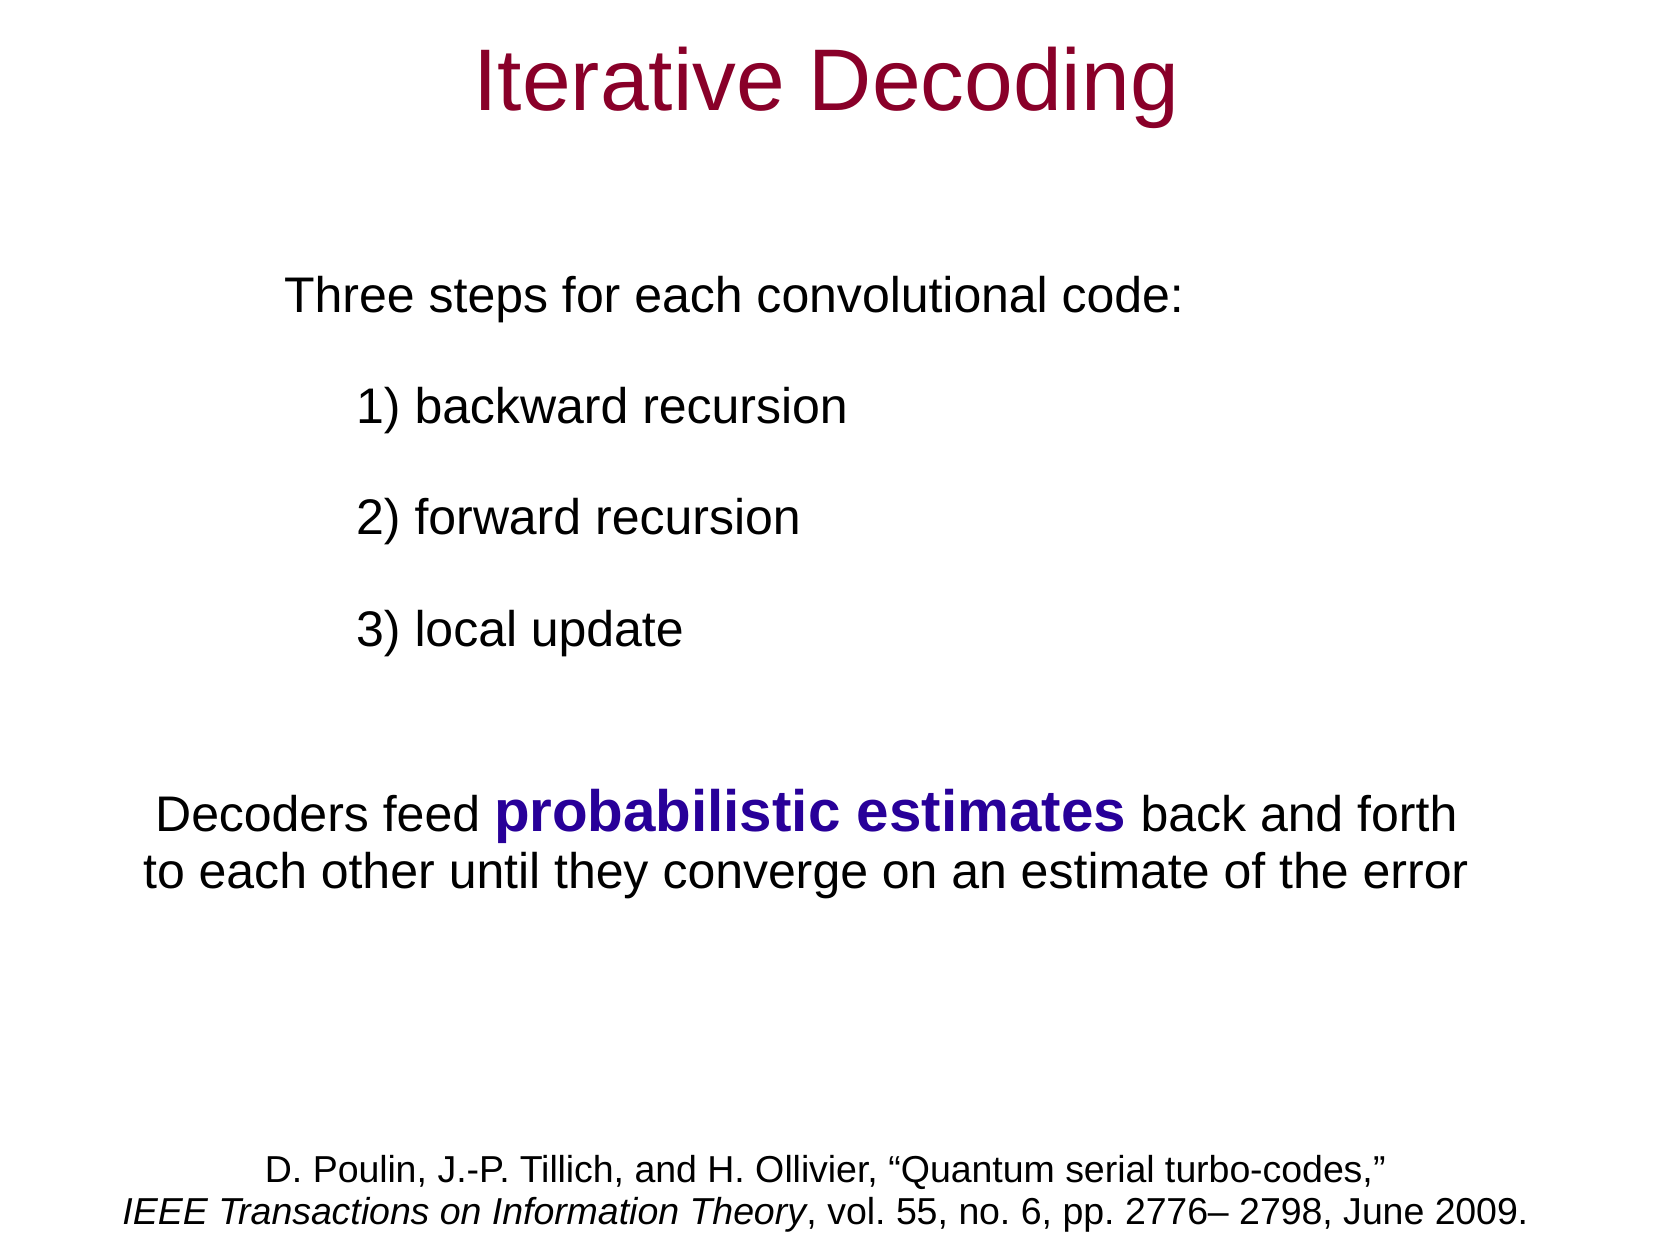

# Iterative Decoding
Three steps for each convolutional code:
 backward recursion
 forward recursion
 local update
Decoders feed probabilistic estimates back and forth
to each other until they converge on an estimate of the error
D. Poulin, J.-P. Tillich, and H. Ollivier, “Quantum serial turbo-codes,”
IEEE Transactions on Information Theory, vol. 55, no. 6, pp. 2776– 2798, June 2009.